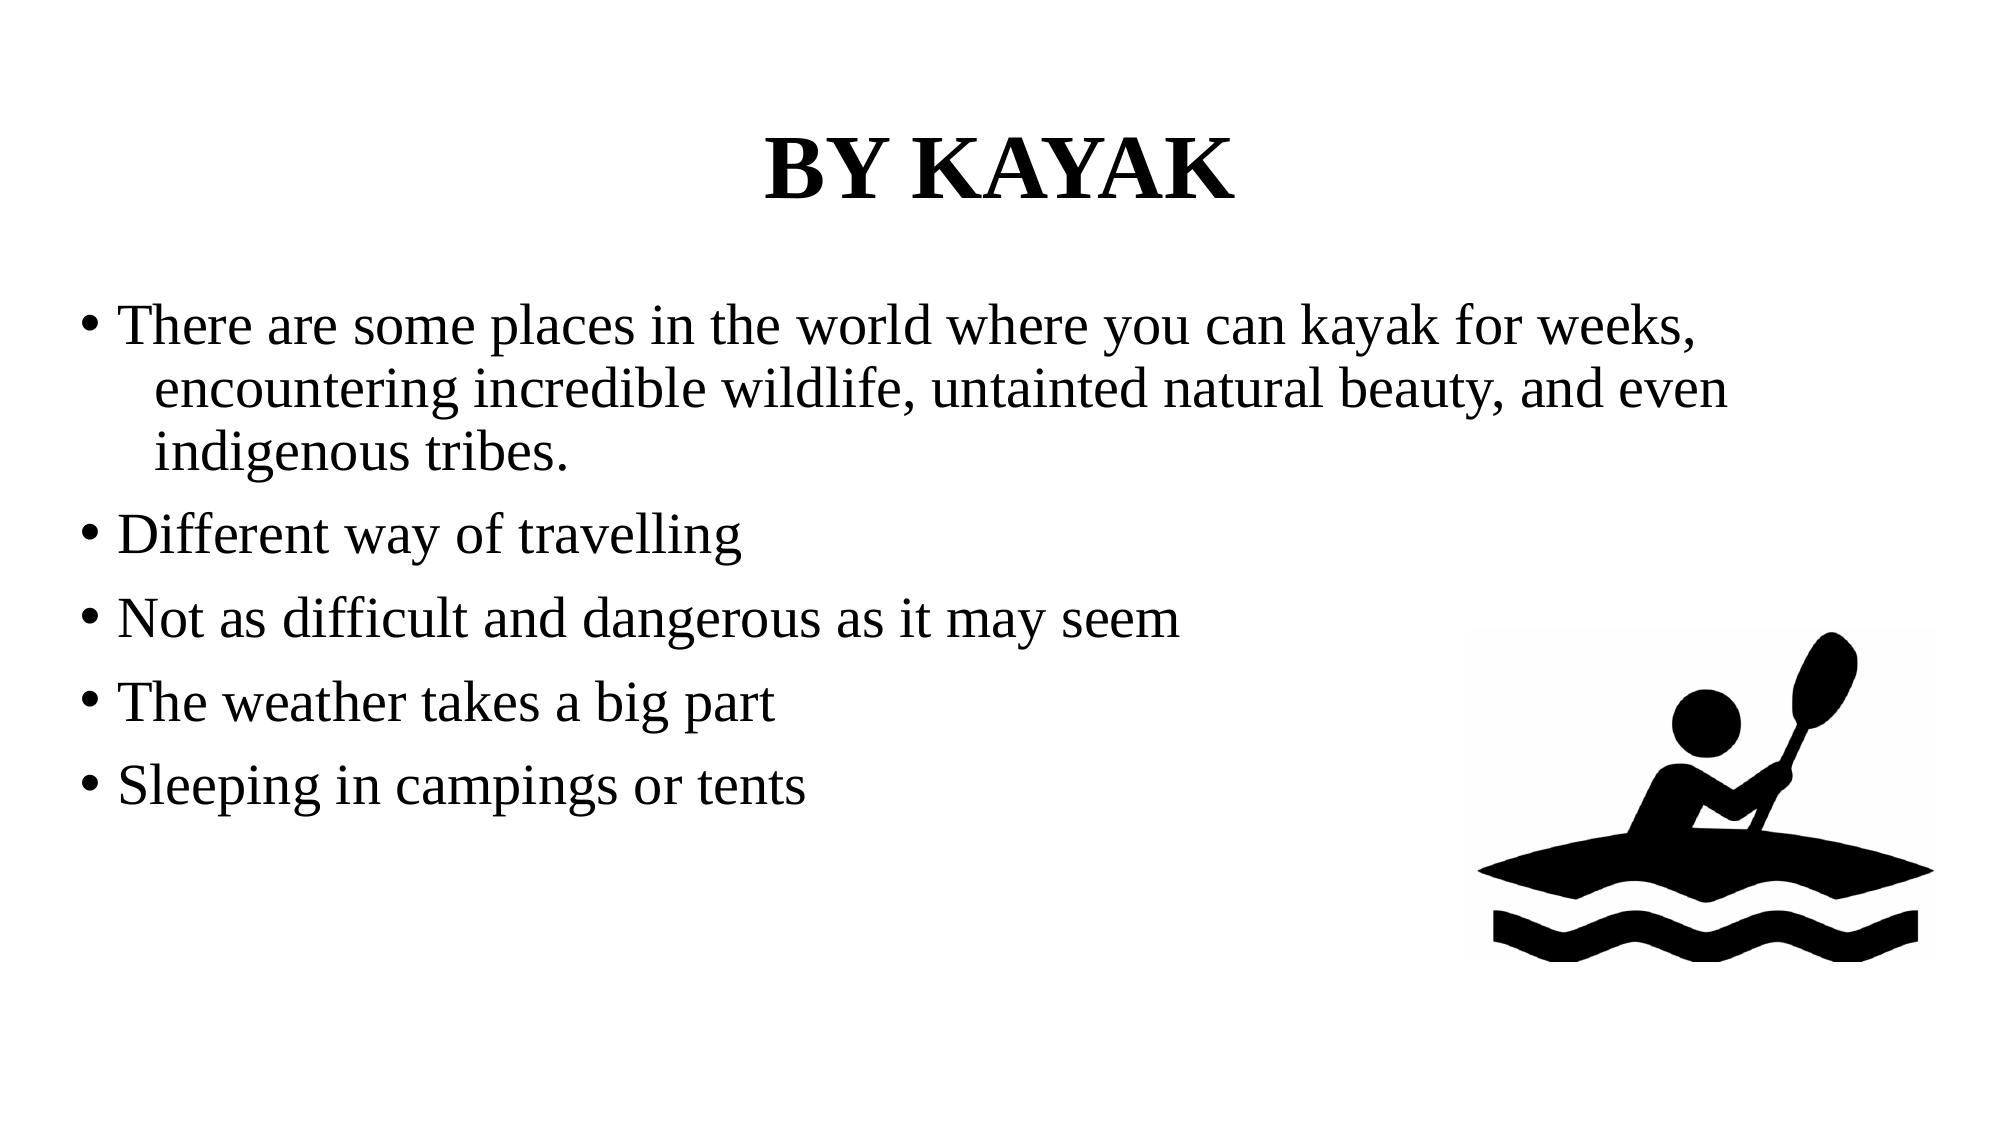

# BY KAYAK
There are some places in the world where you can kayak for weeks, encountering incredible wildlife, untainted natural beauty, and even indigenous tribes.
Different way of travelling
Not as difficult and dangerous as it may seem
The weather takes a big part
Sleeping in campings or tents